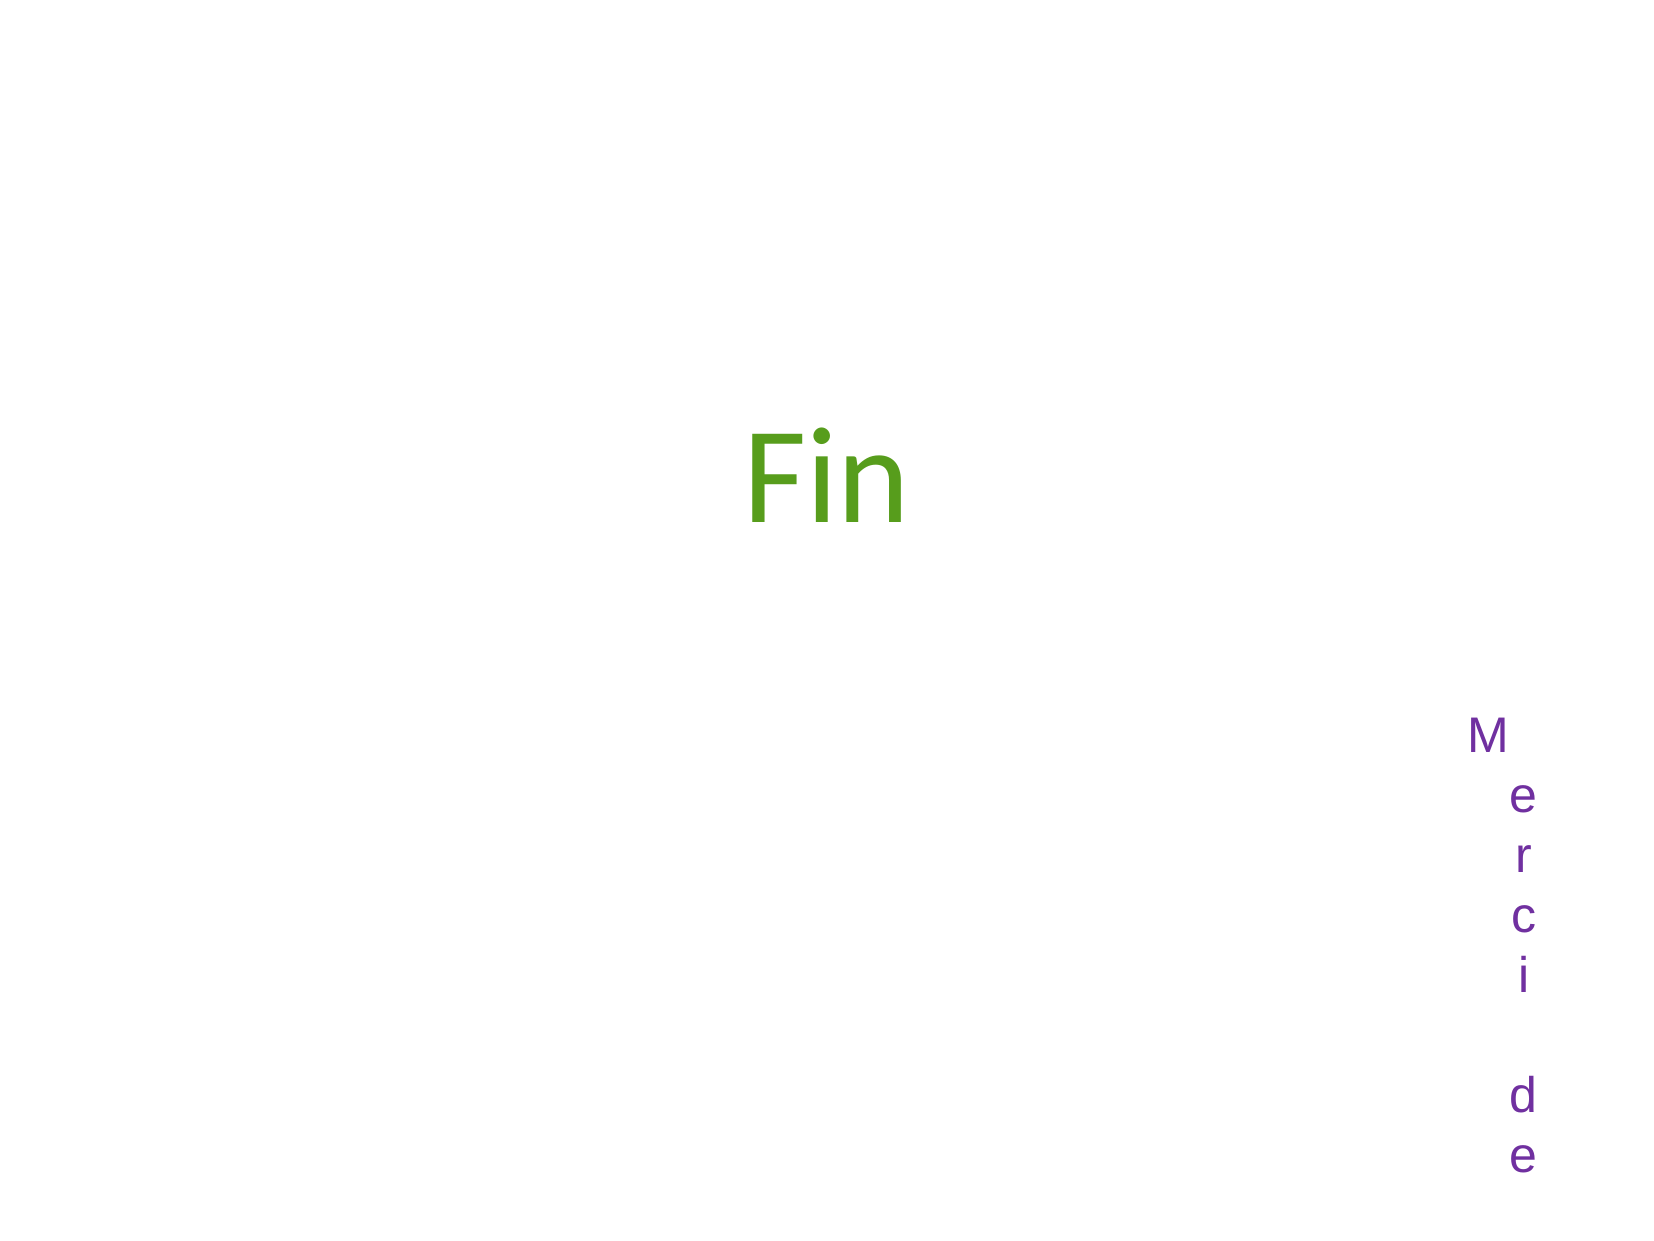

# Fin
Merci de votre attention
Léna,Camile,Oonagh,Juliette